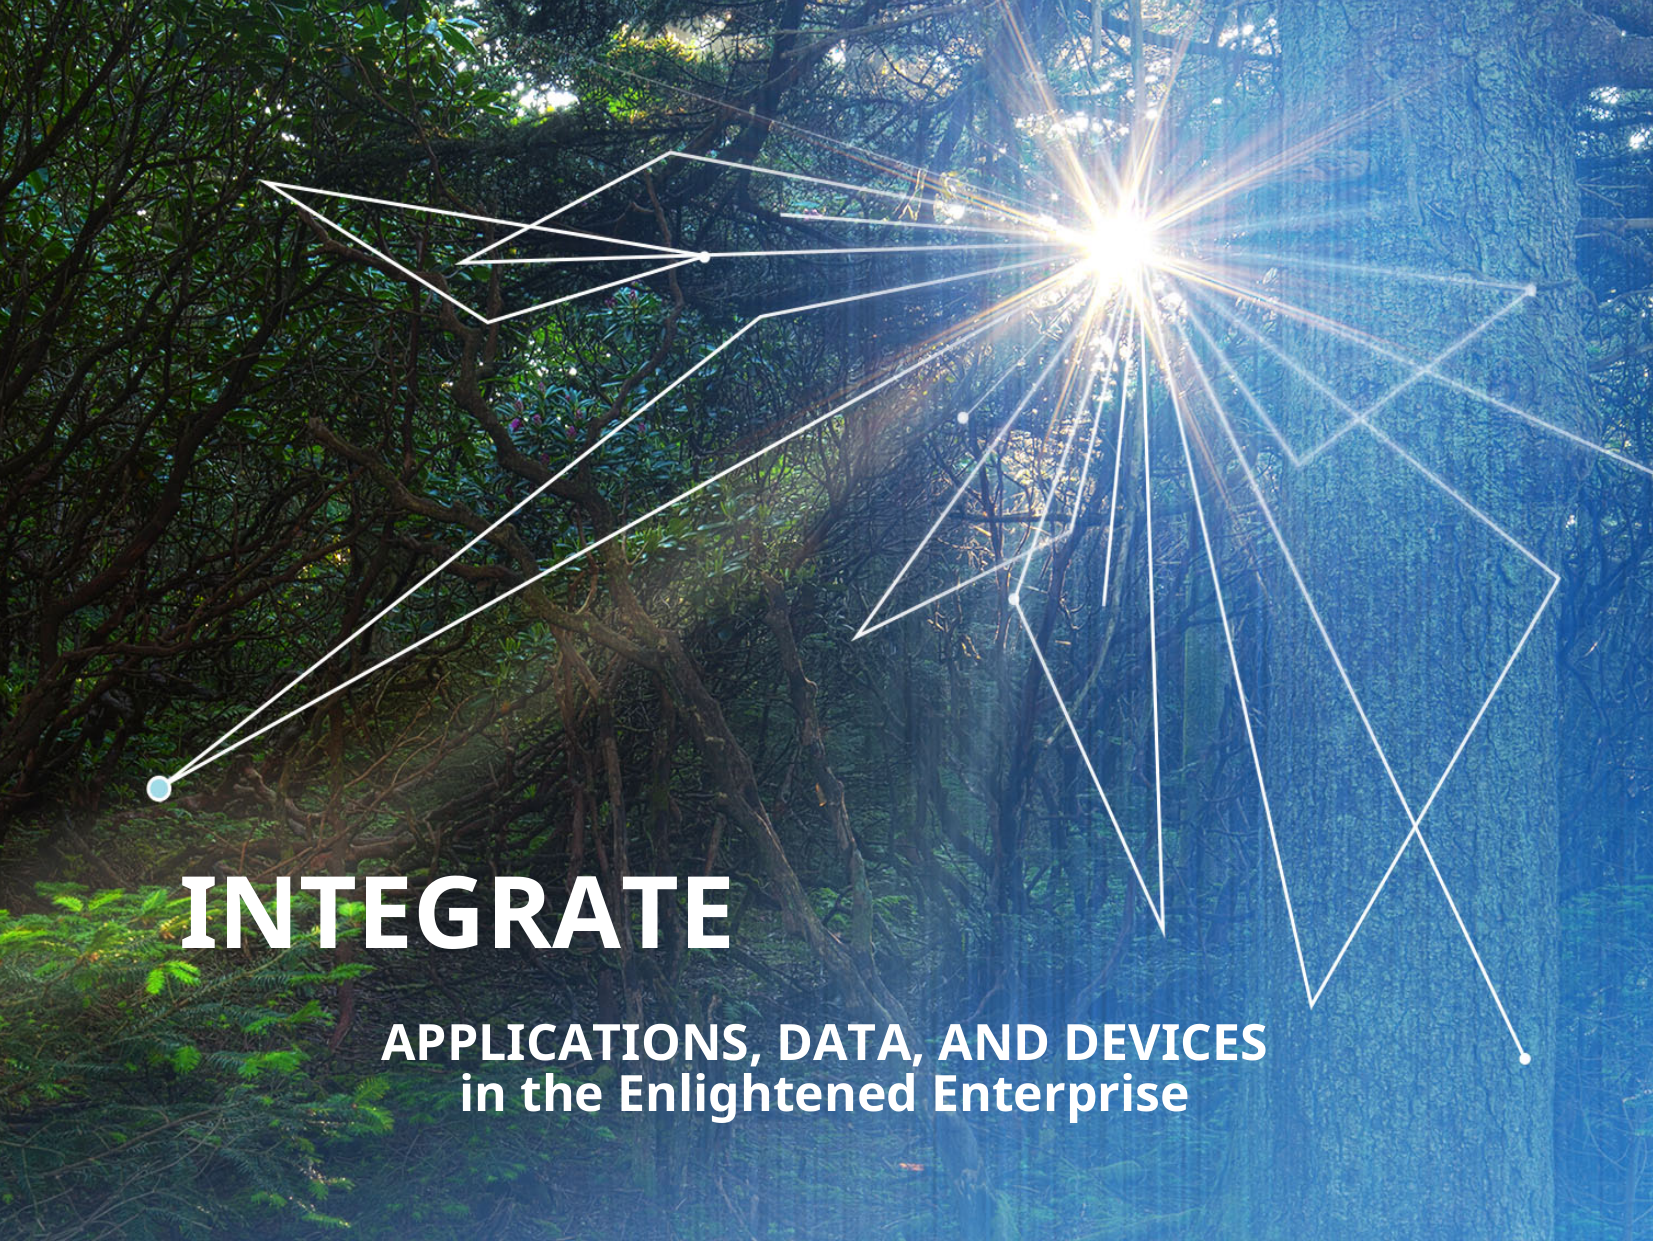

INTEGRATE
APPLICATIONS, DATA, AND DEVICES
in the Enlightened Enterprise